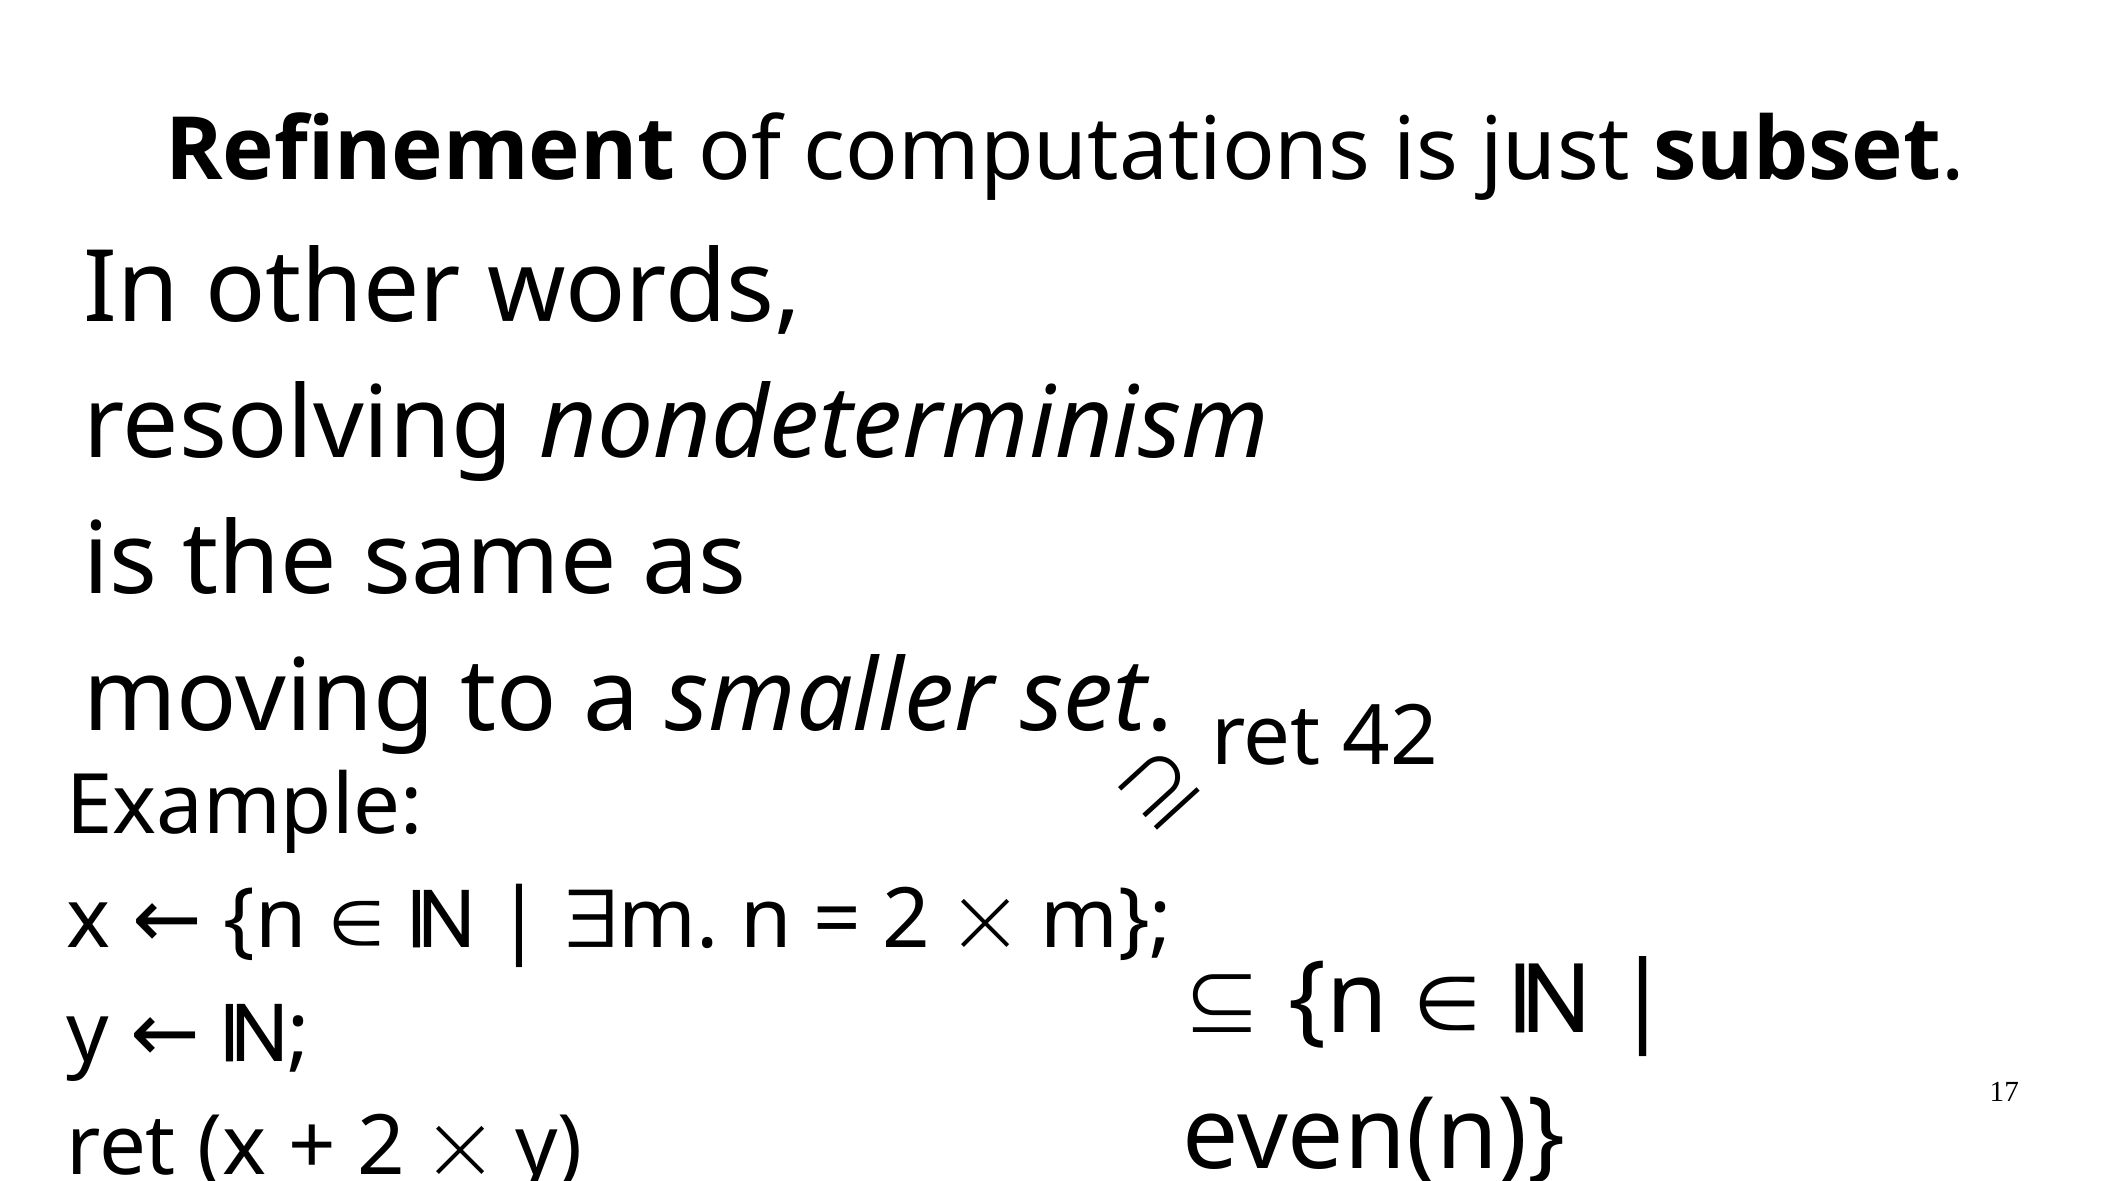

# Refinement of computations is just subset.
In other words,
resolving nondeterminism
is the same as
moving to a smaller set.
ret v							≝ {v}
x ← c1; c2(x)	≝ {v ∈ c2(x) | x ∈ c1}
Example:
x ← {n ∈ ℕ | ∃m. n = 2 × m};
y ← ℕ;
ret (x + 2 × y)
ret 42
⊇
⊆ {n ∈ ℕ | even(n)}
17